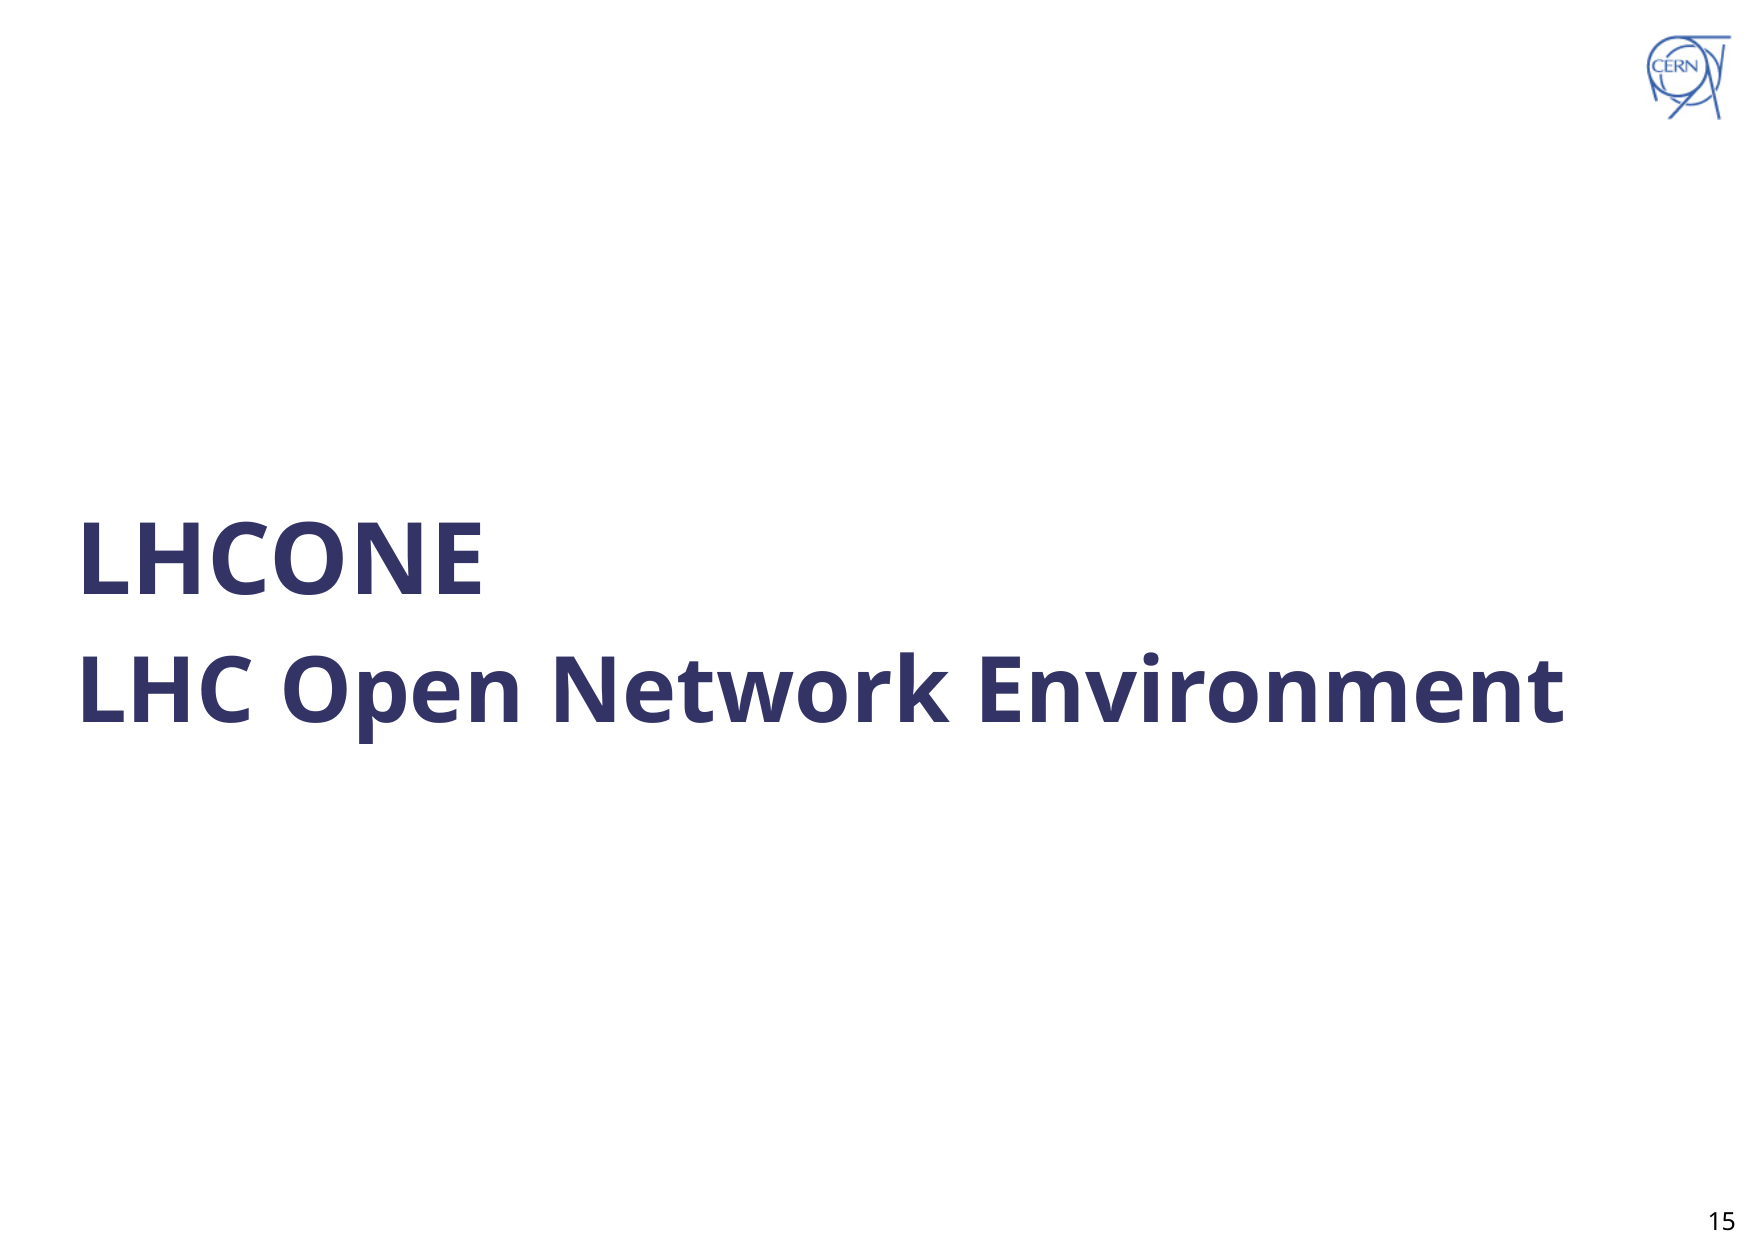

# LHCONE LHC Open Network Environment
15